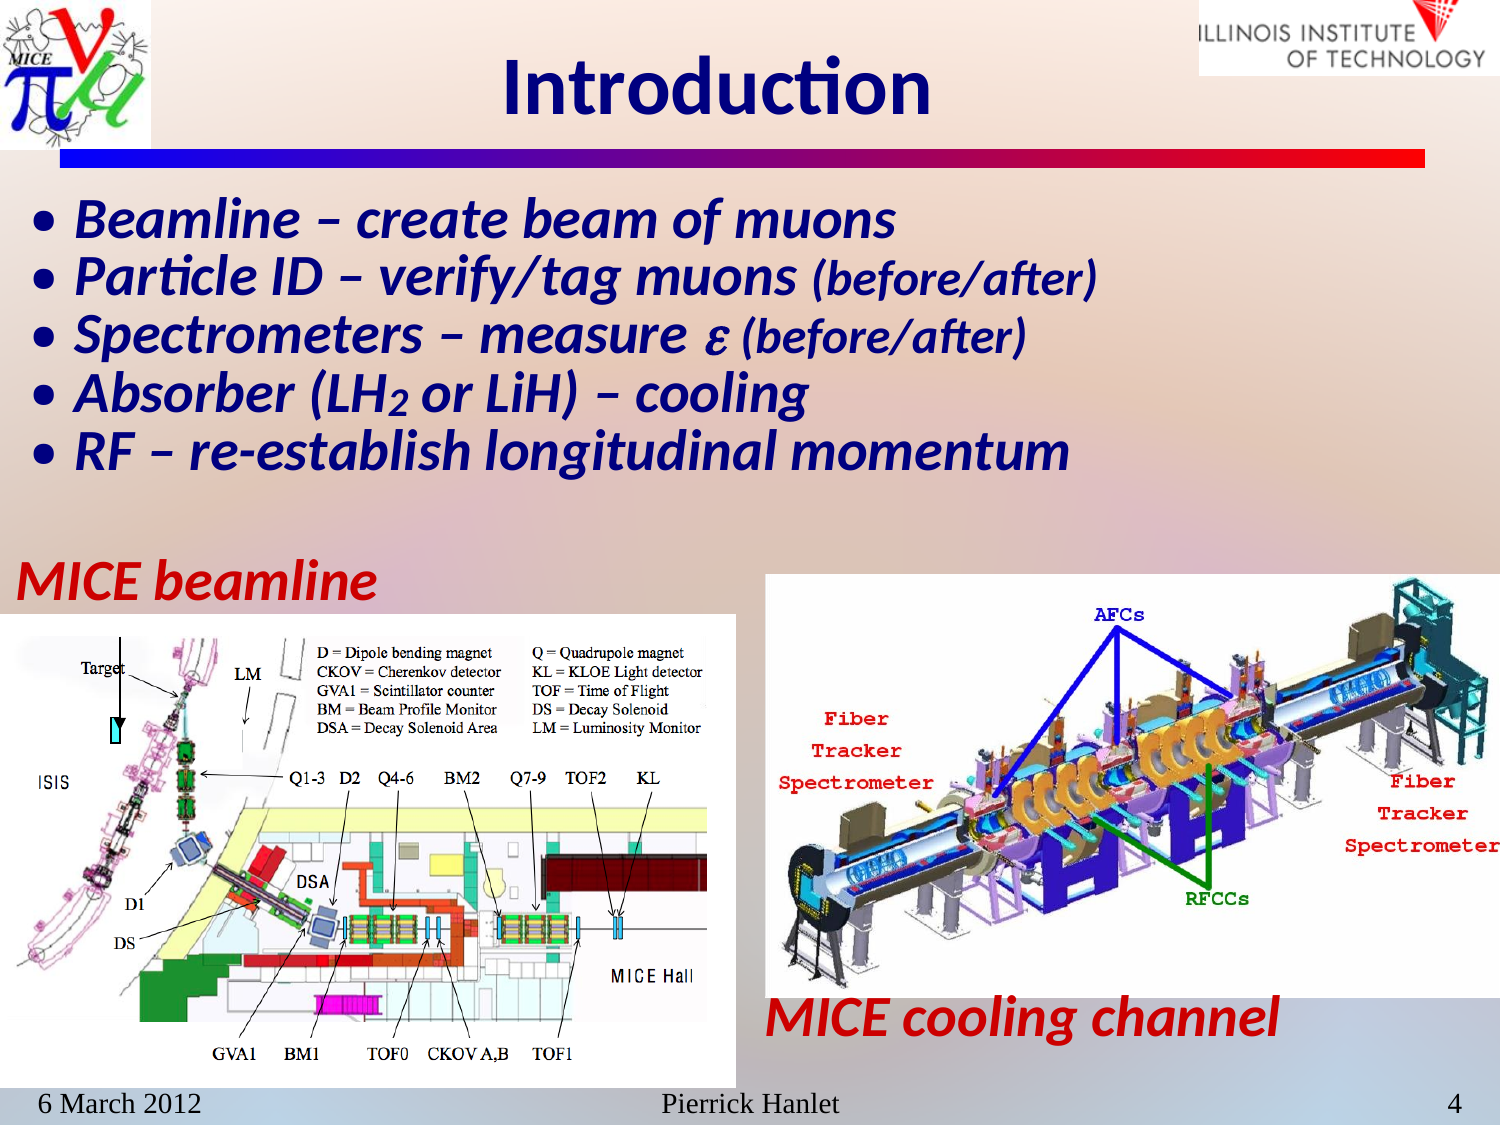

# Introduction
Beamline – create beam of muons
Particle ID – verify/tag muons (before/after)
Spectrometers – measure e (before/after)
Absorber (LH2 or LiH) – cooling
RF – re-establish longitudinal momentum
MICE beamline
MICE cooling channel
4